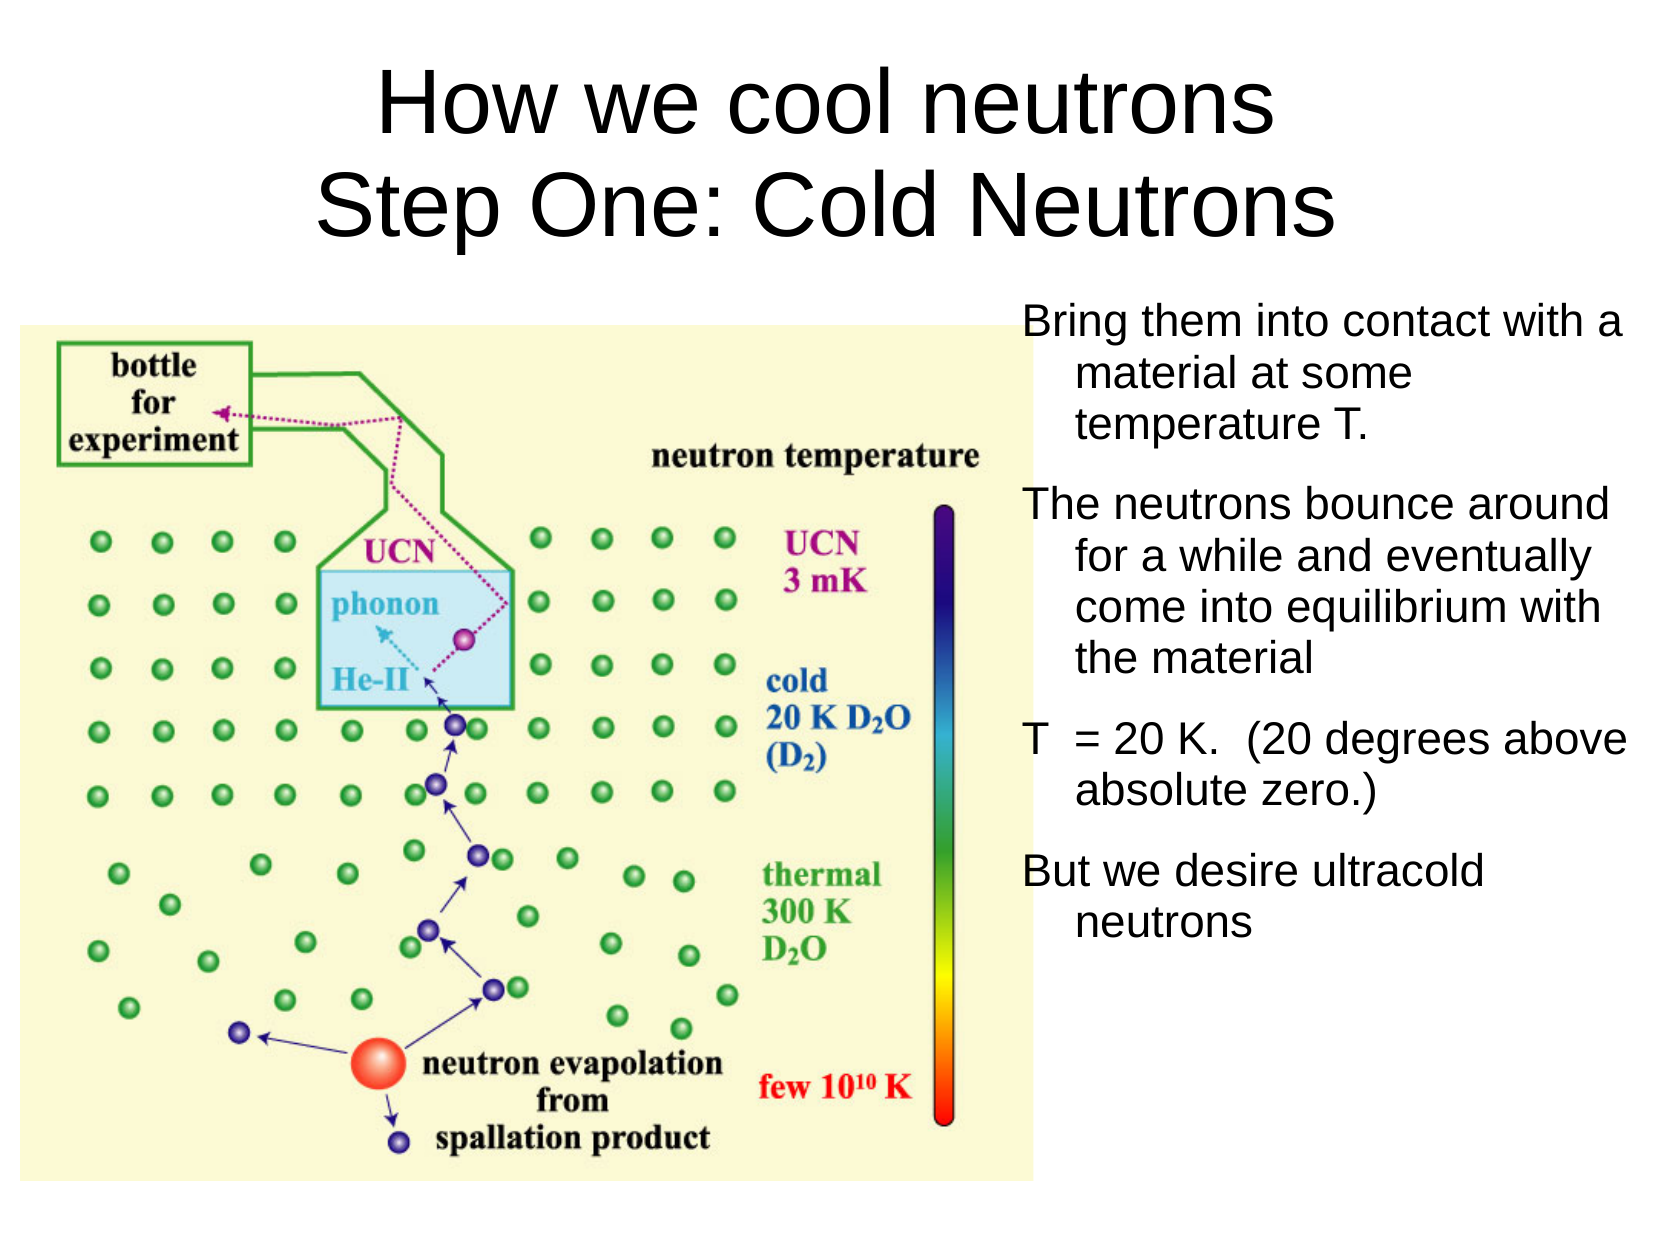

# How we cool neutrons Step One: Cold Neutrons
Bring them into contact with a material at some temperature T.
The neutrons bounce around for a while and eventually come into equilibrium with the material
T = 20 K. (20 degrees above absolute zero.)
But we desire ultracold neutrons